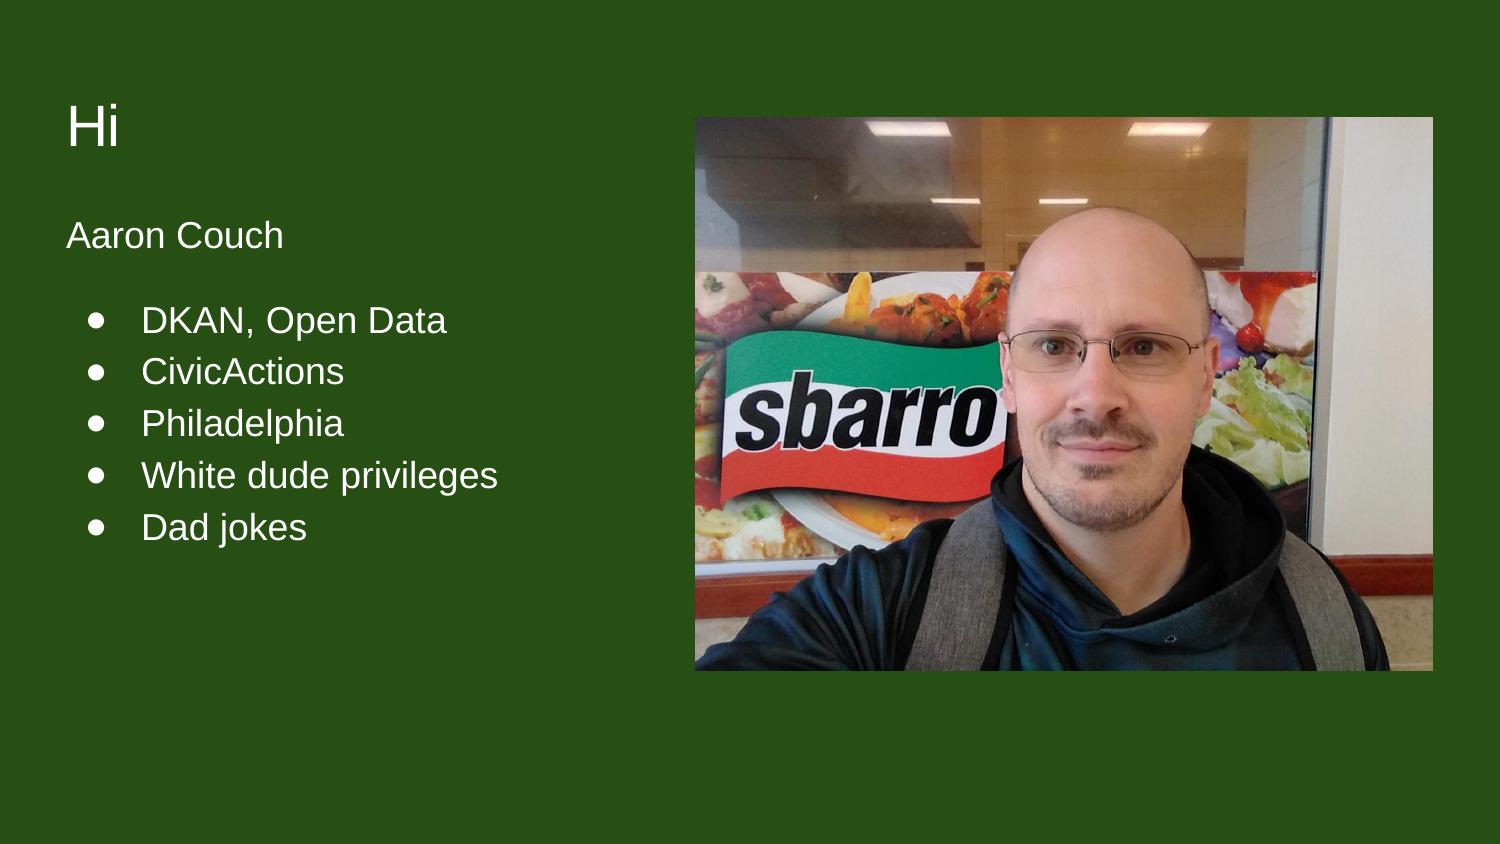

# Hi
Aaron Couch
DKAN, Open Data
CivicActions
Philadelphia
White dude privileges
Dad jokes